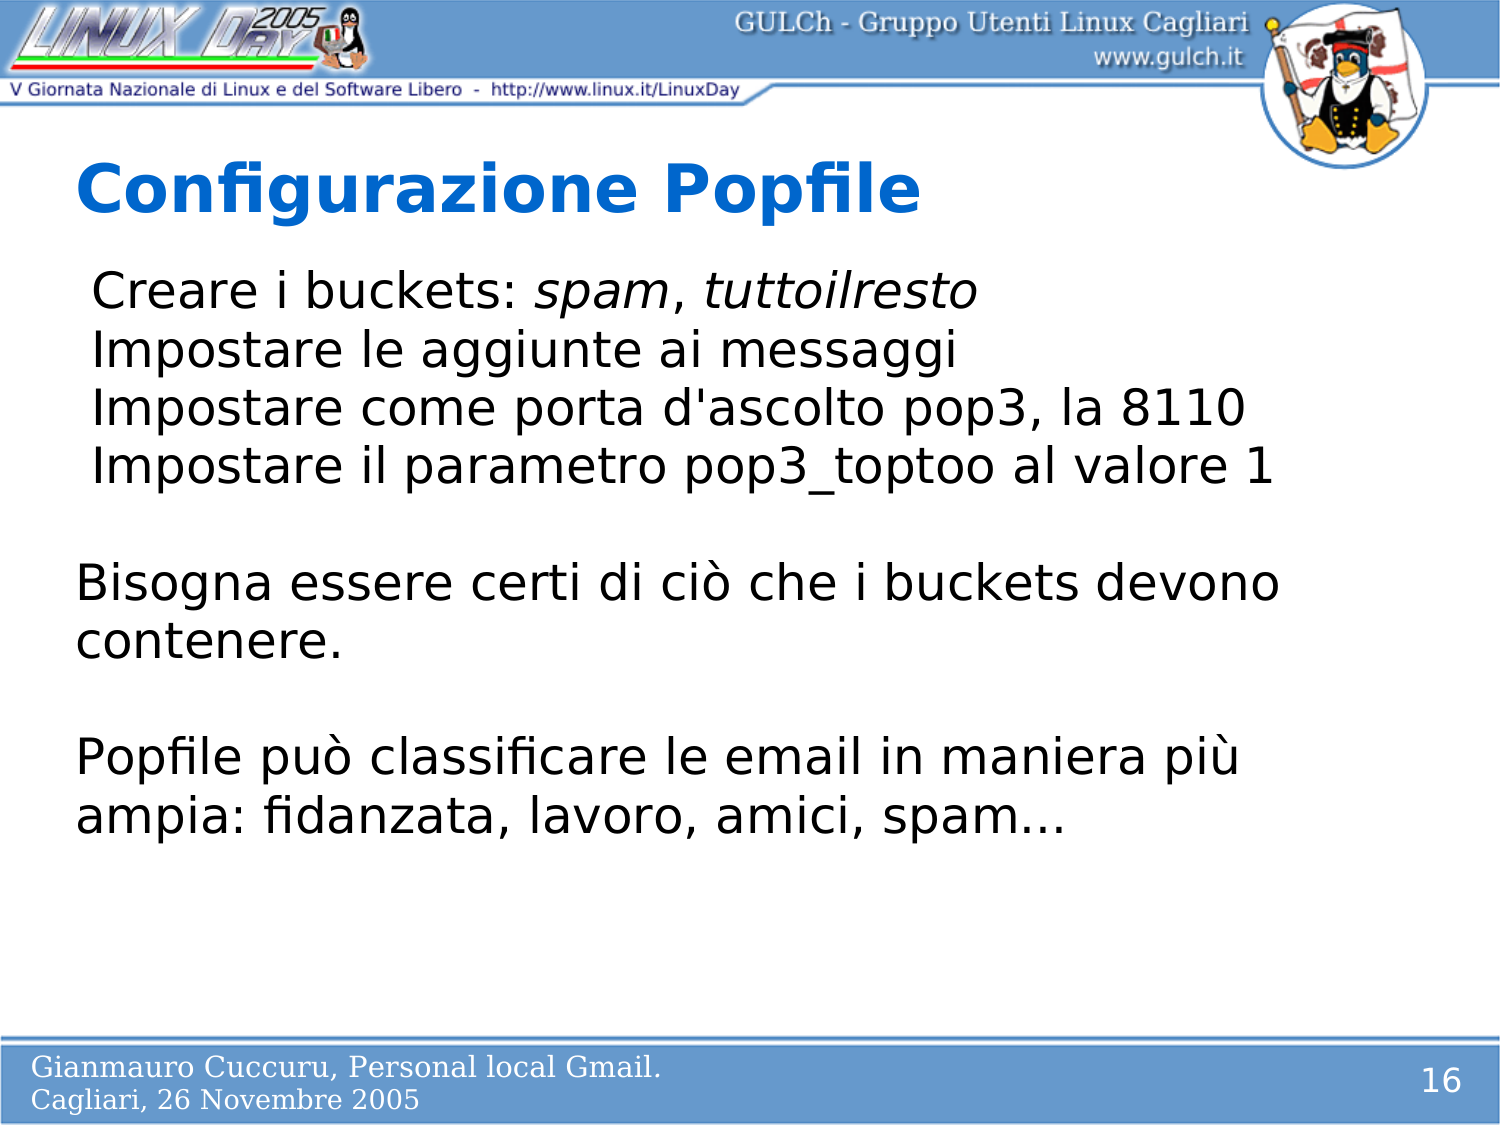

Configurazione Popfile
 Creare i buckets: spam, tuttoilresto
 Impostare le aggiunte ai messaggi
 Impostare come porta d'ascolto pop3, la 8110
 Impostare il parametro pop3_toptoo al valore 1
Bisogna essere certi di ciò che i buckets devono contenere.
Popfile può classificare le email in maniera più ampia: fidanzata, lavoro, amici, spam...